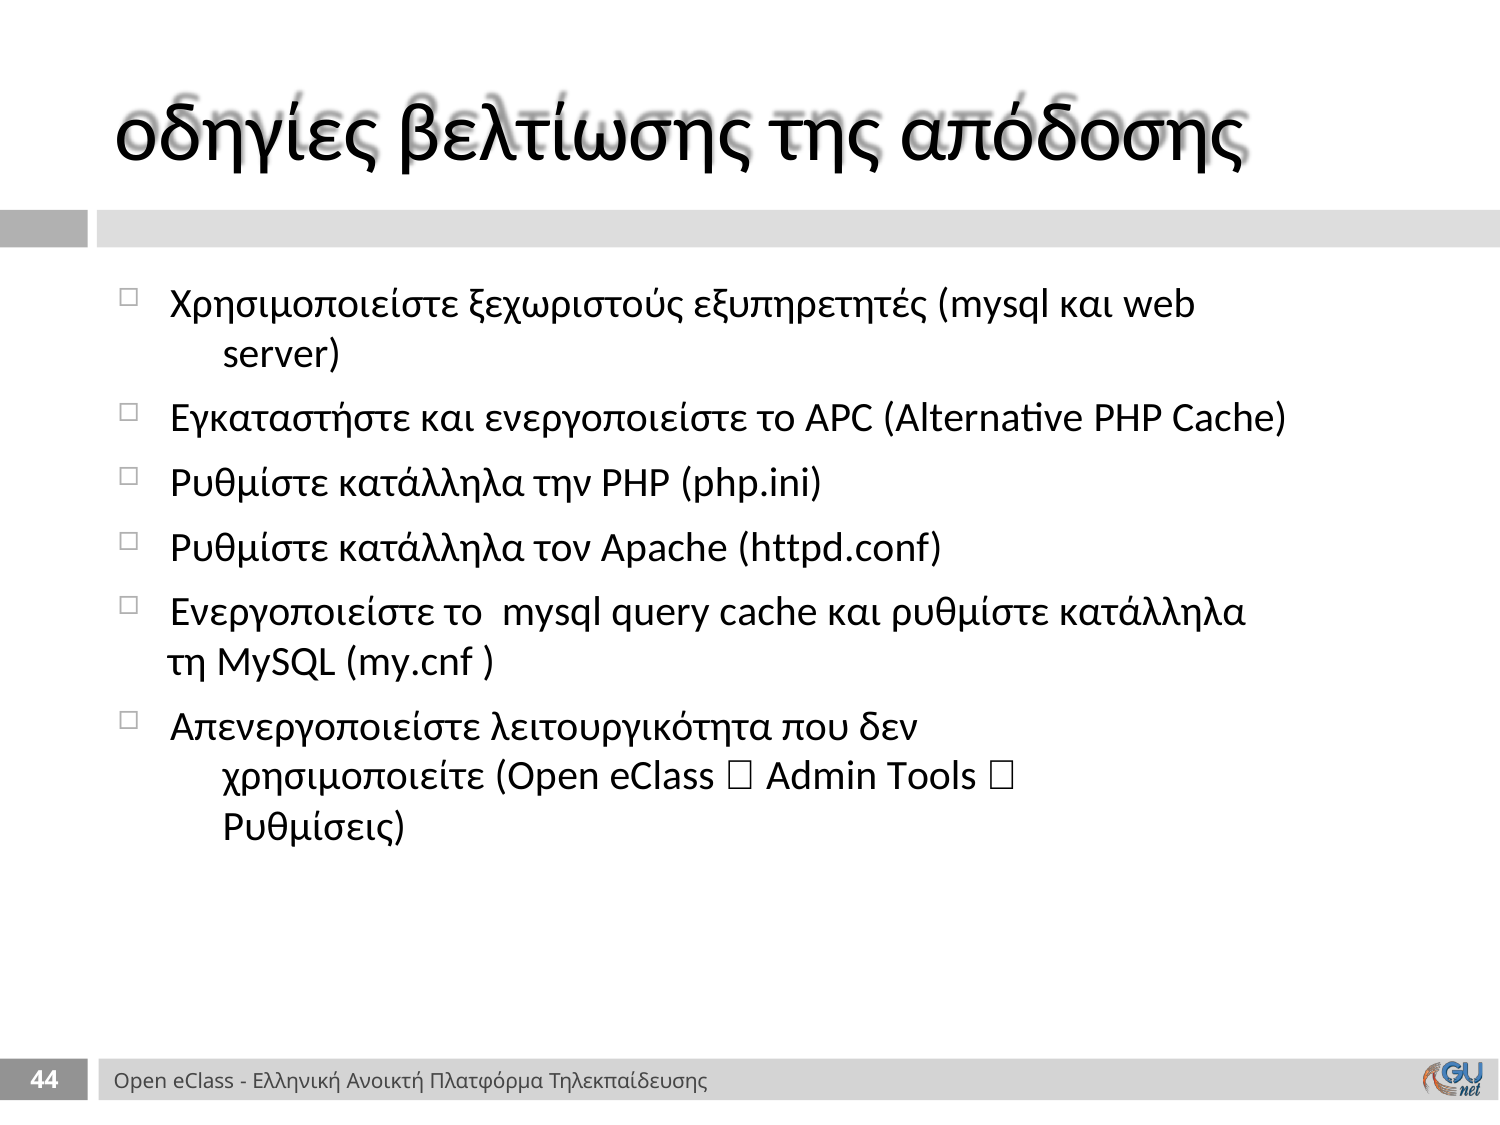

# οδηγίες βελτίωσης της απόδοσης
Χρησιμοποιείστε ξεχωριστούς εξυπηρετητές (mysql και web server)
Εγκαταστήστε και ενεργοποιείστε το APC (Alternative PHP Cache)
Ρυθμίστε κατάλληλα την PHP (php.ini)
Ρυθμίστε κατάλληλα τον Apache (httpd.conf)
Ενεργοποιείστε το mysql query cache και ρυθμίστε κατάλληλα
τη MySQL (my.cnf )
Απενεργοποιείστε λειτουργικότητα που δεν χρησιμοποιείτε (Open eClass  Admin Tools  Ρυθμίσεις)
44
Open eClass - Ελληνική Ανοικτή Πλατφόρμα Τηλεκπαίδευσης